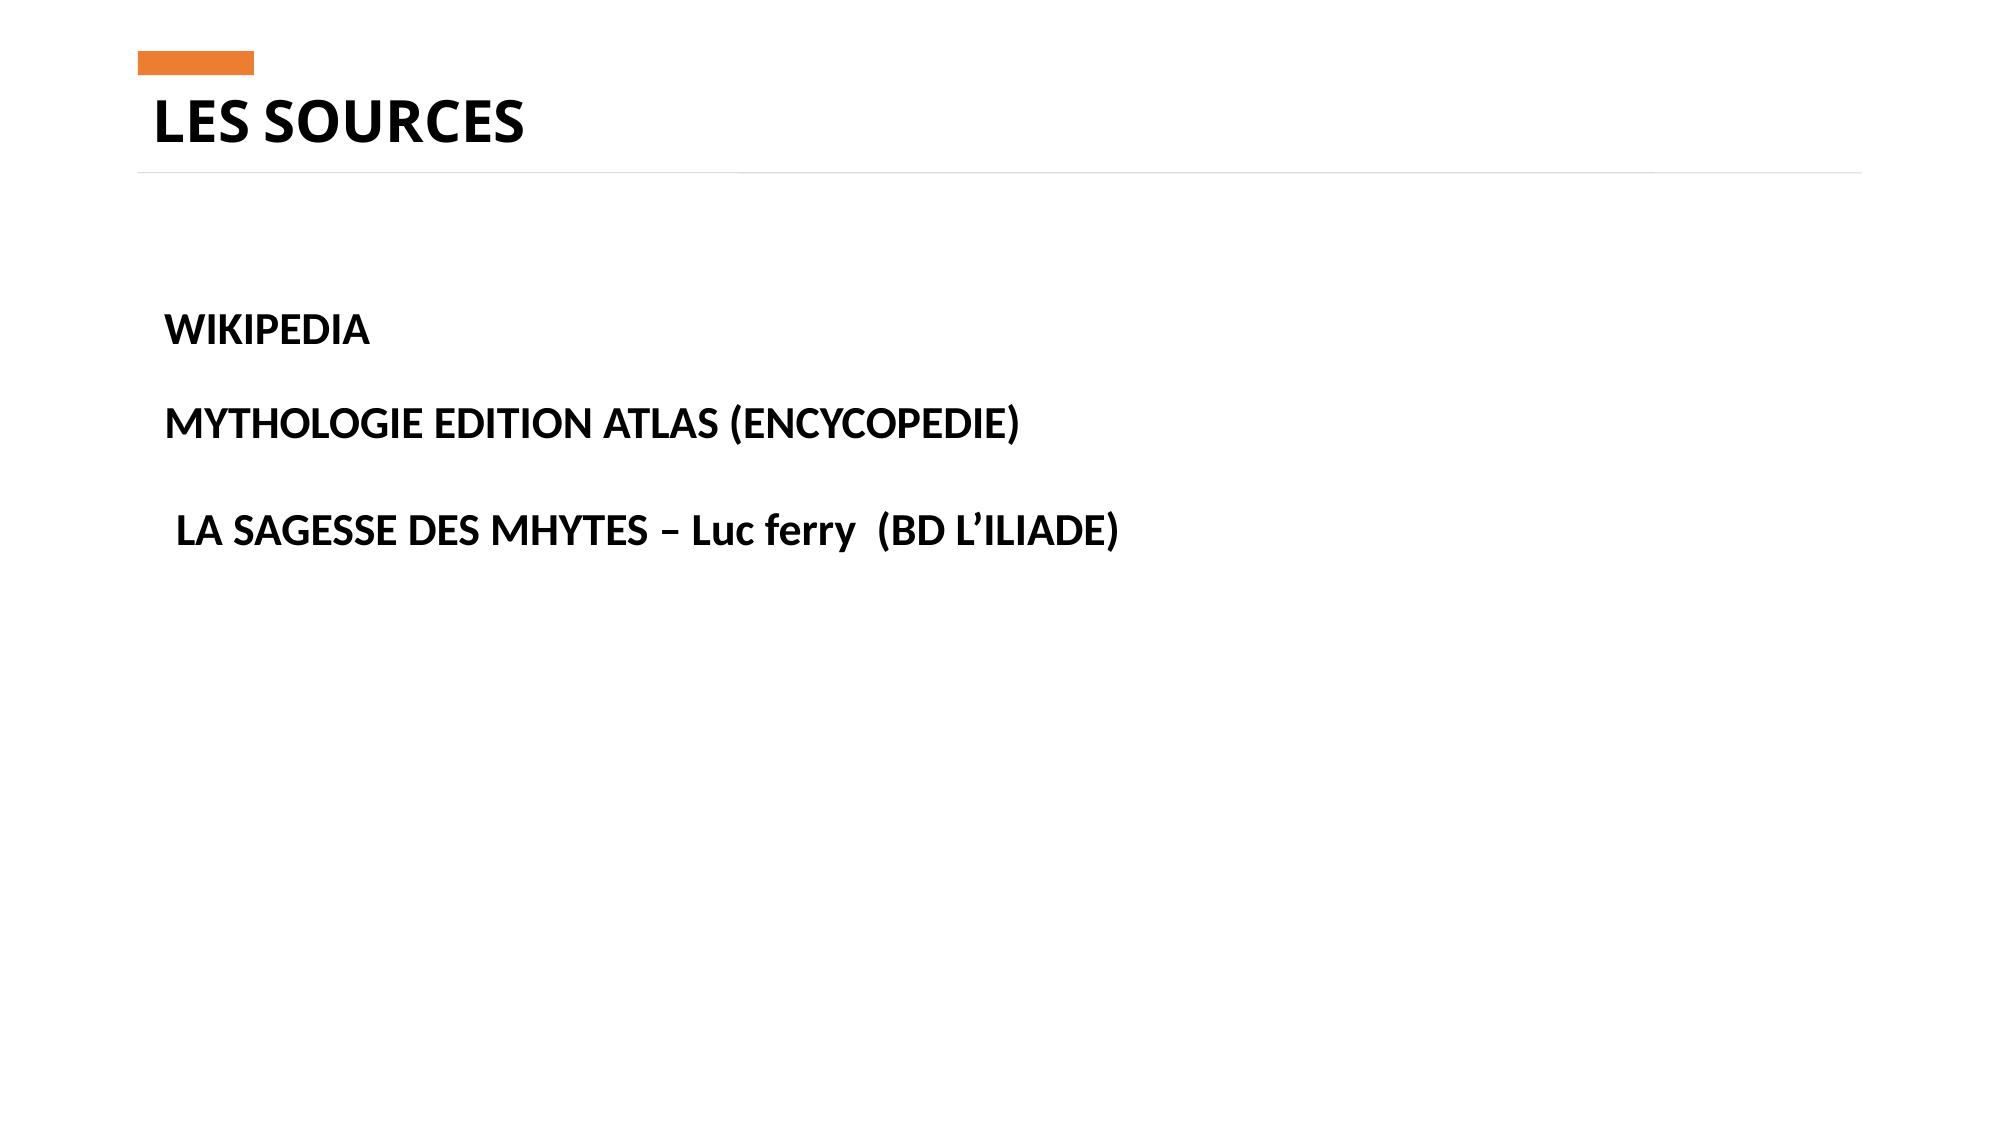

LES SOURCES
WIKIPEDIA
MYTHOLOGIE EDITION ATLAS (ENCYCOPEDIE)
LA SAGESSE DES MHYTES – Luc ferry (BD L’ILIADE)